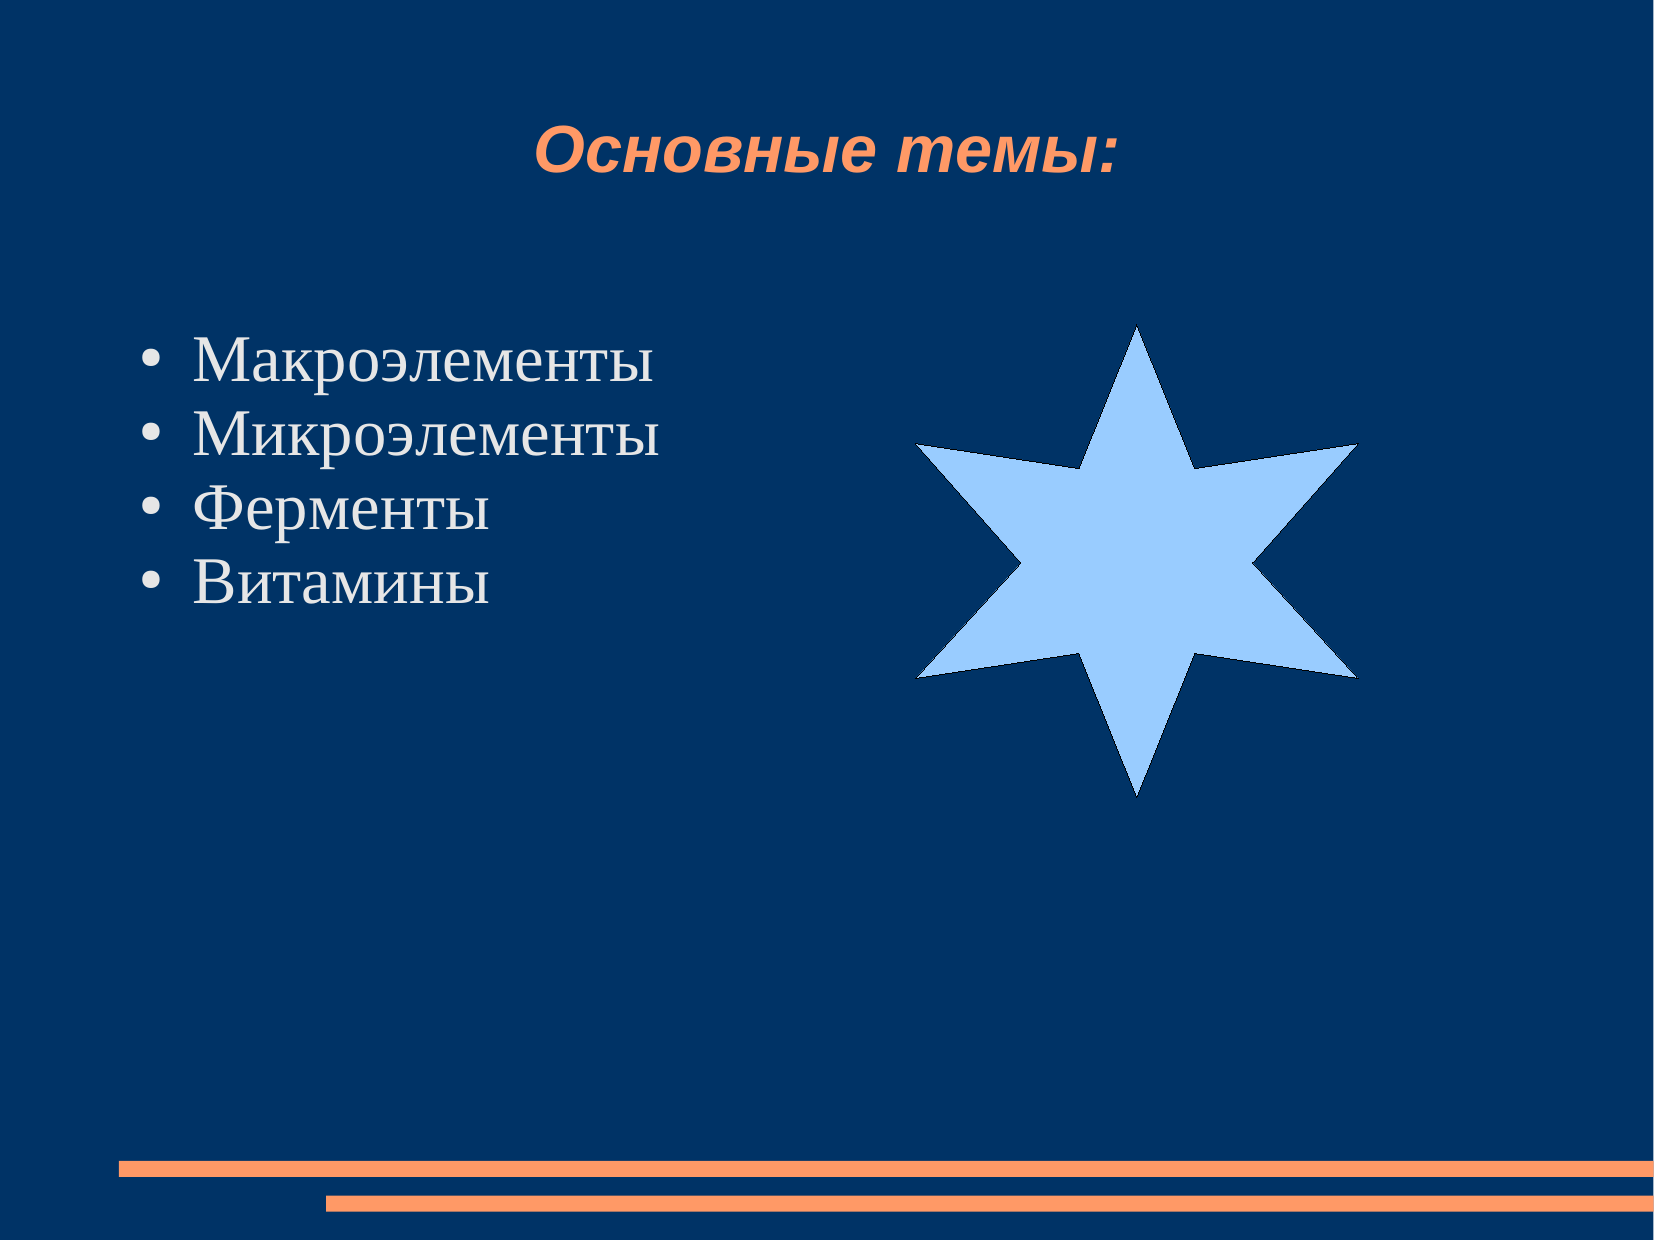

# Основные темы:
Макроэлементы
Микроэлементы
Ферменты
Витамины